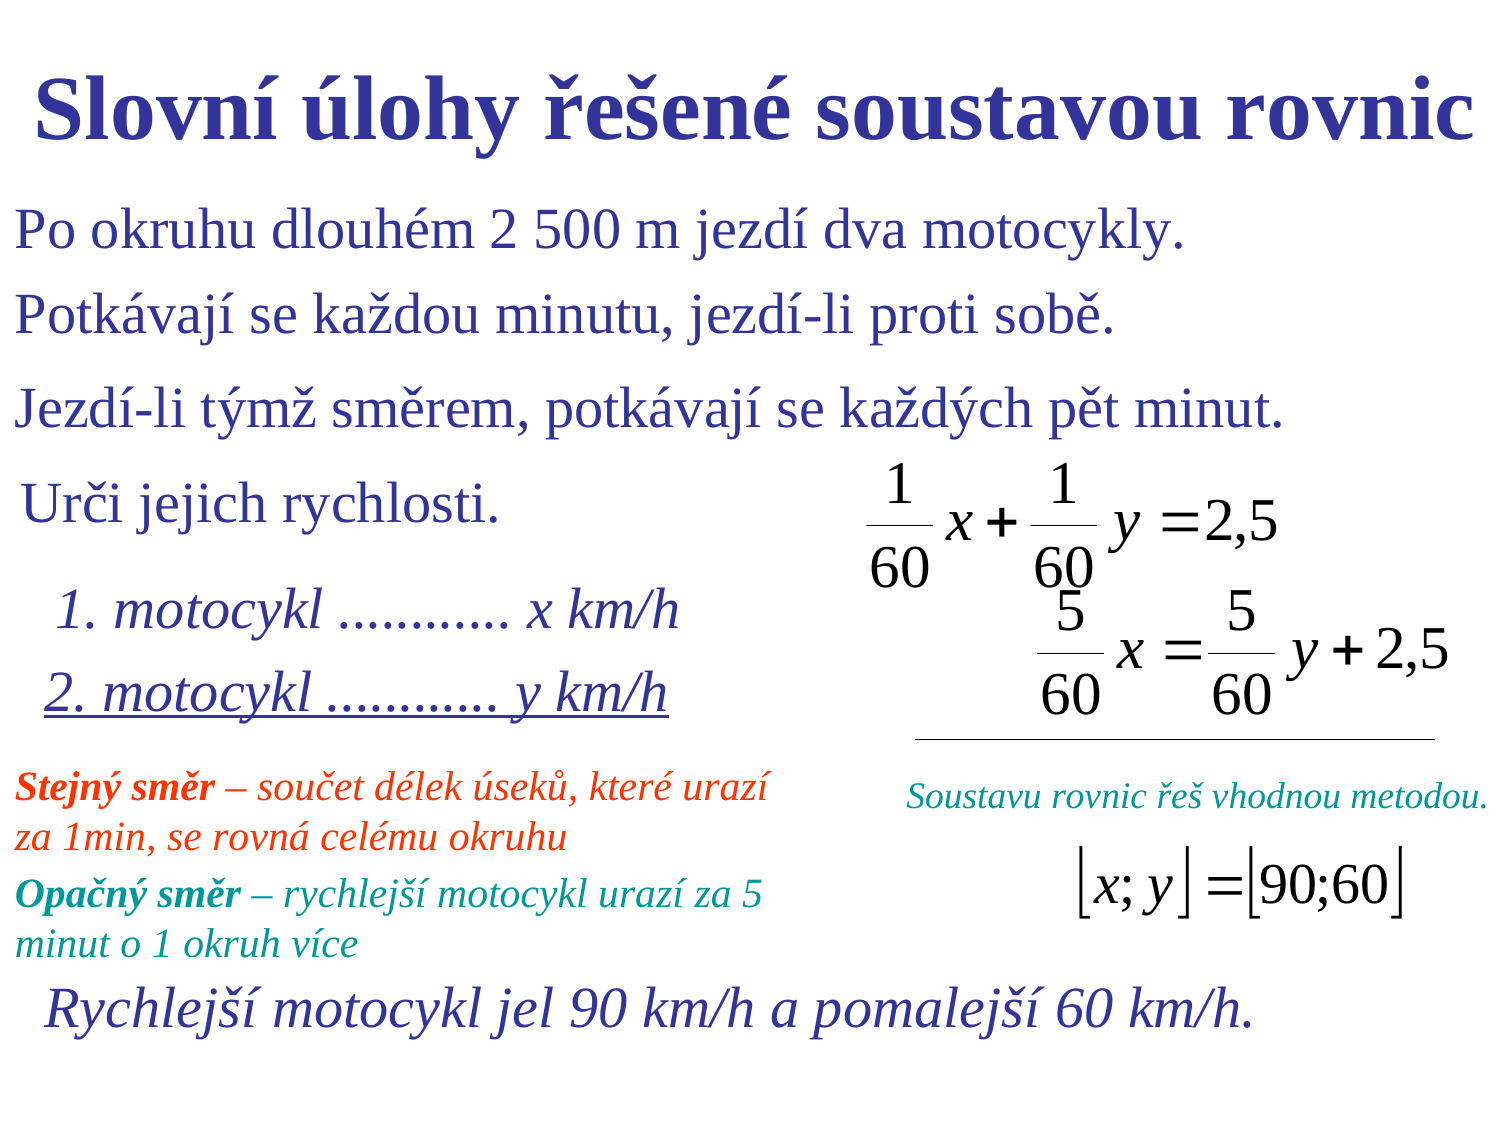

Slovní úlohy řešené soustavou rovnic
Po okruhu dlouhém 2 500 m jezdí dva motocykly.
Potkávají se každou minutu, jezdí-li proti sobě.
Jezdí-li týmž směrem, potkávají se každých pět minut.
Urči jejich rychlosti.
1. motocykl ............ x km/h
2. motocykl ............ y km/h
Stejný směr – součet délek úseků, které urazí
za 1min, se rovná celému okruhu
Soustavu rovnic řeš vhodnou metodou.
Opačný směr – rychlejší motocykl urazí za 5
minut o 1 okruh více
Rychlejší motocykl jel 90 km/h a pomalejší 60 km/h.